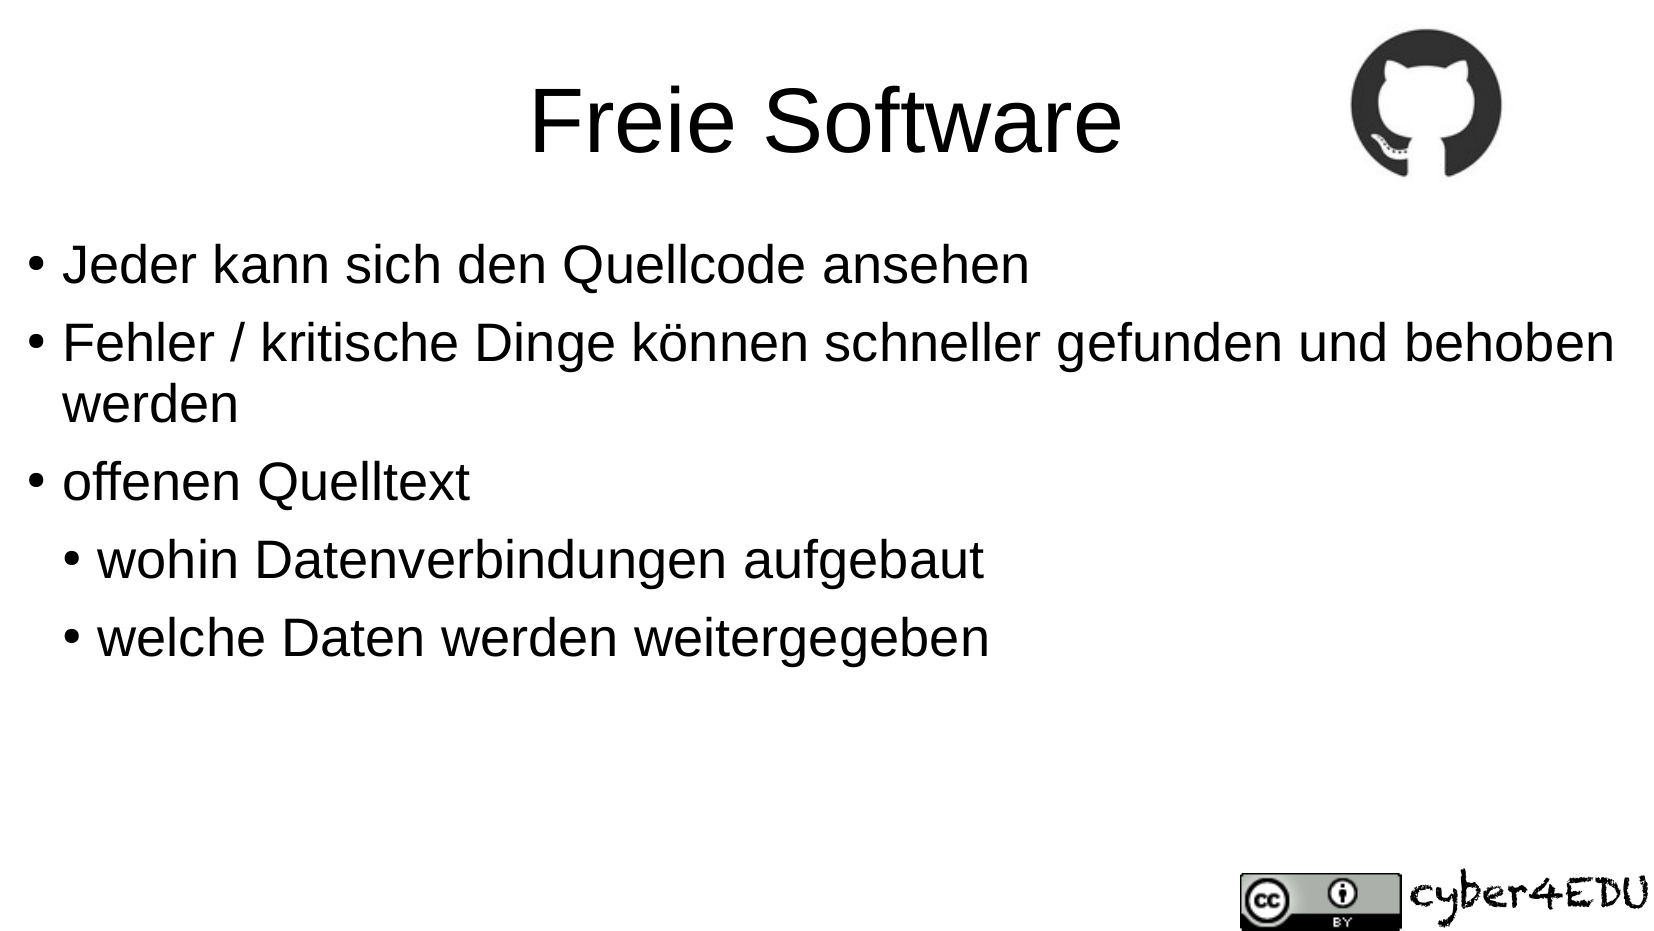

Gute Qualitätskontrolle und besserer Datenschutz
# Freie Software
Jeder kann sich den Quellcode ansehen
Fehler / kritische Dinge können schneller gefunden und behoben werden
offenen Quelltext
wohin Datenverbindungen aufgebaut
welche Daten werden weitergegeben